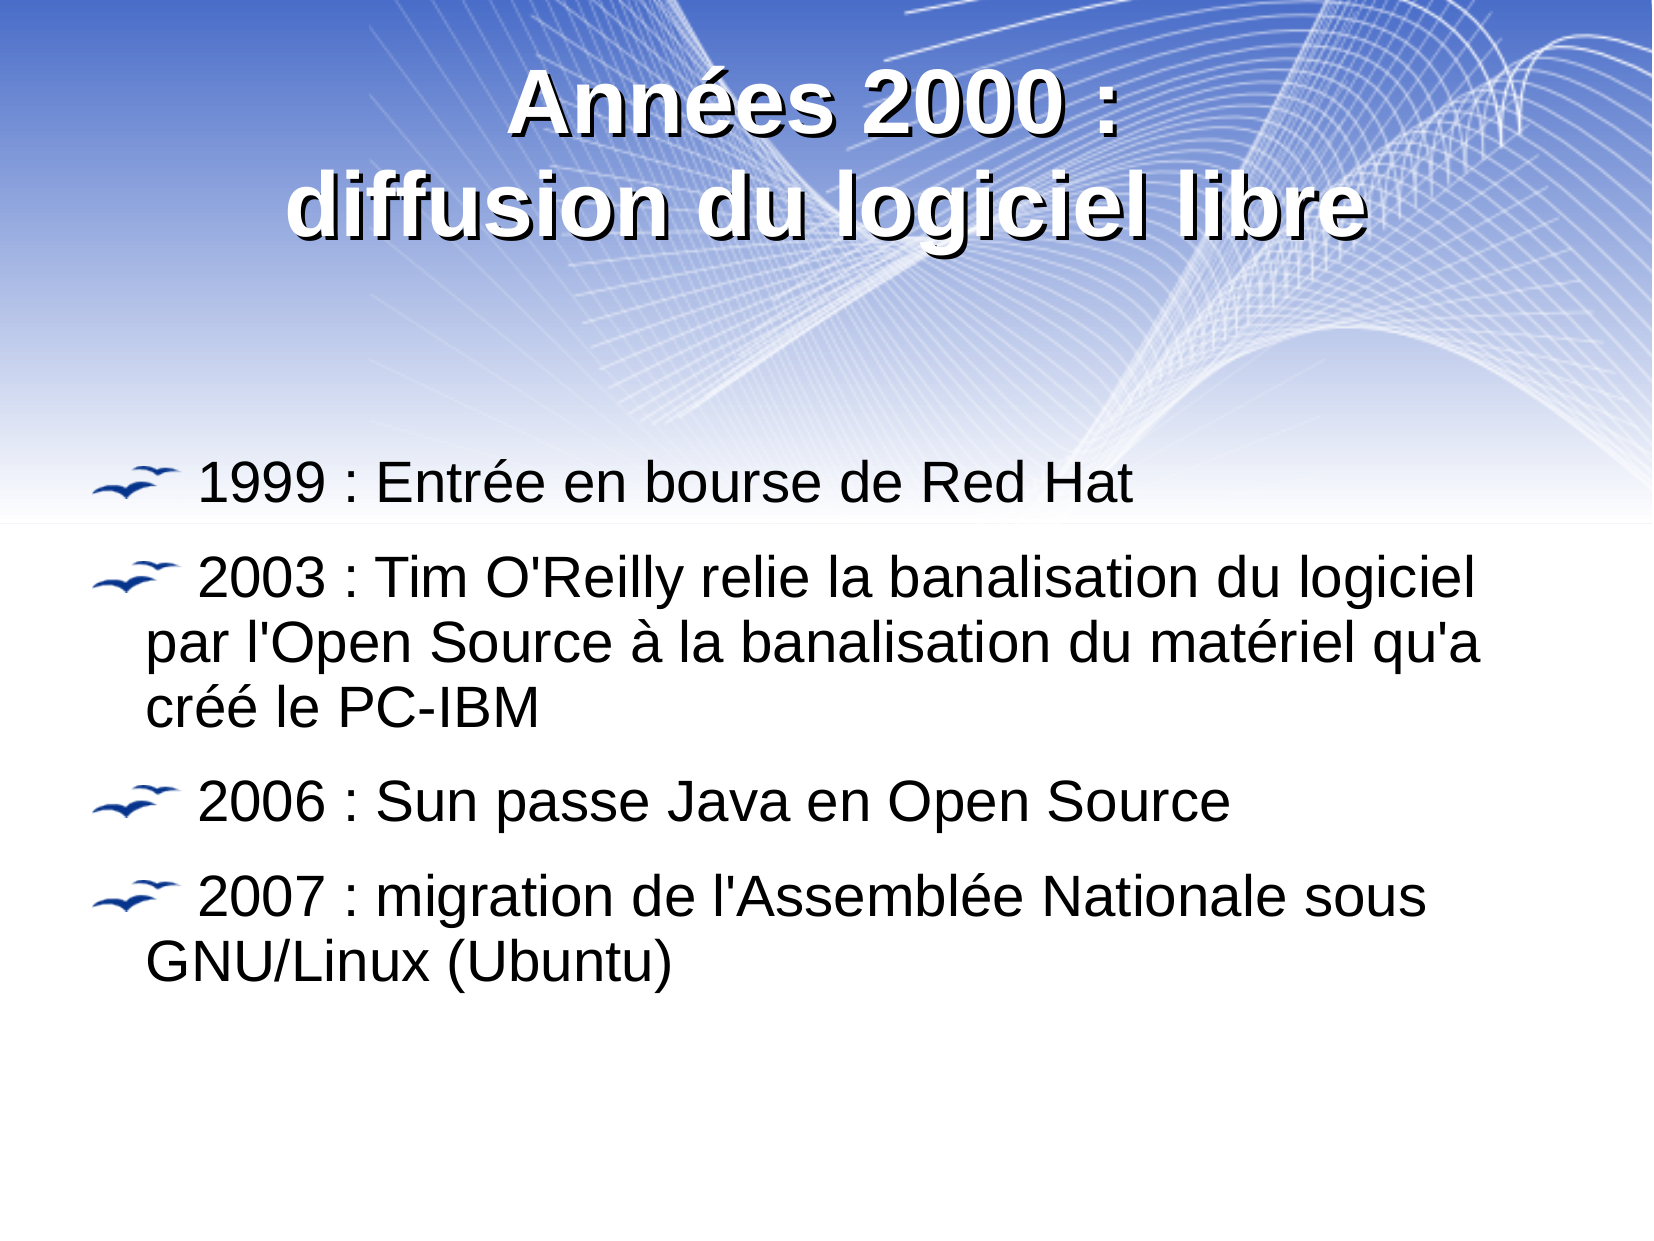

# Années 2000 : diffusion du logiciel libre
 1999 : Entrée en bourse de Red Hat
 2003 : Tim O'Reilly relie la banalisation du logiciel par l'Open Source à la banalisation du matériel qu'a créé le PC-IBM
 2006 : Sun passe Java en Open Source
 2007 : migration de l'Assemblée Nationale sous GNU/Linux (Ubuntu)